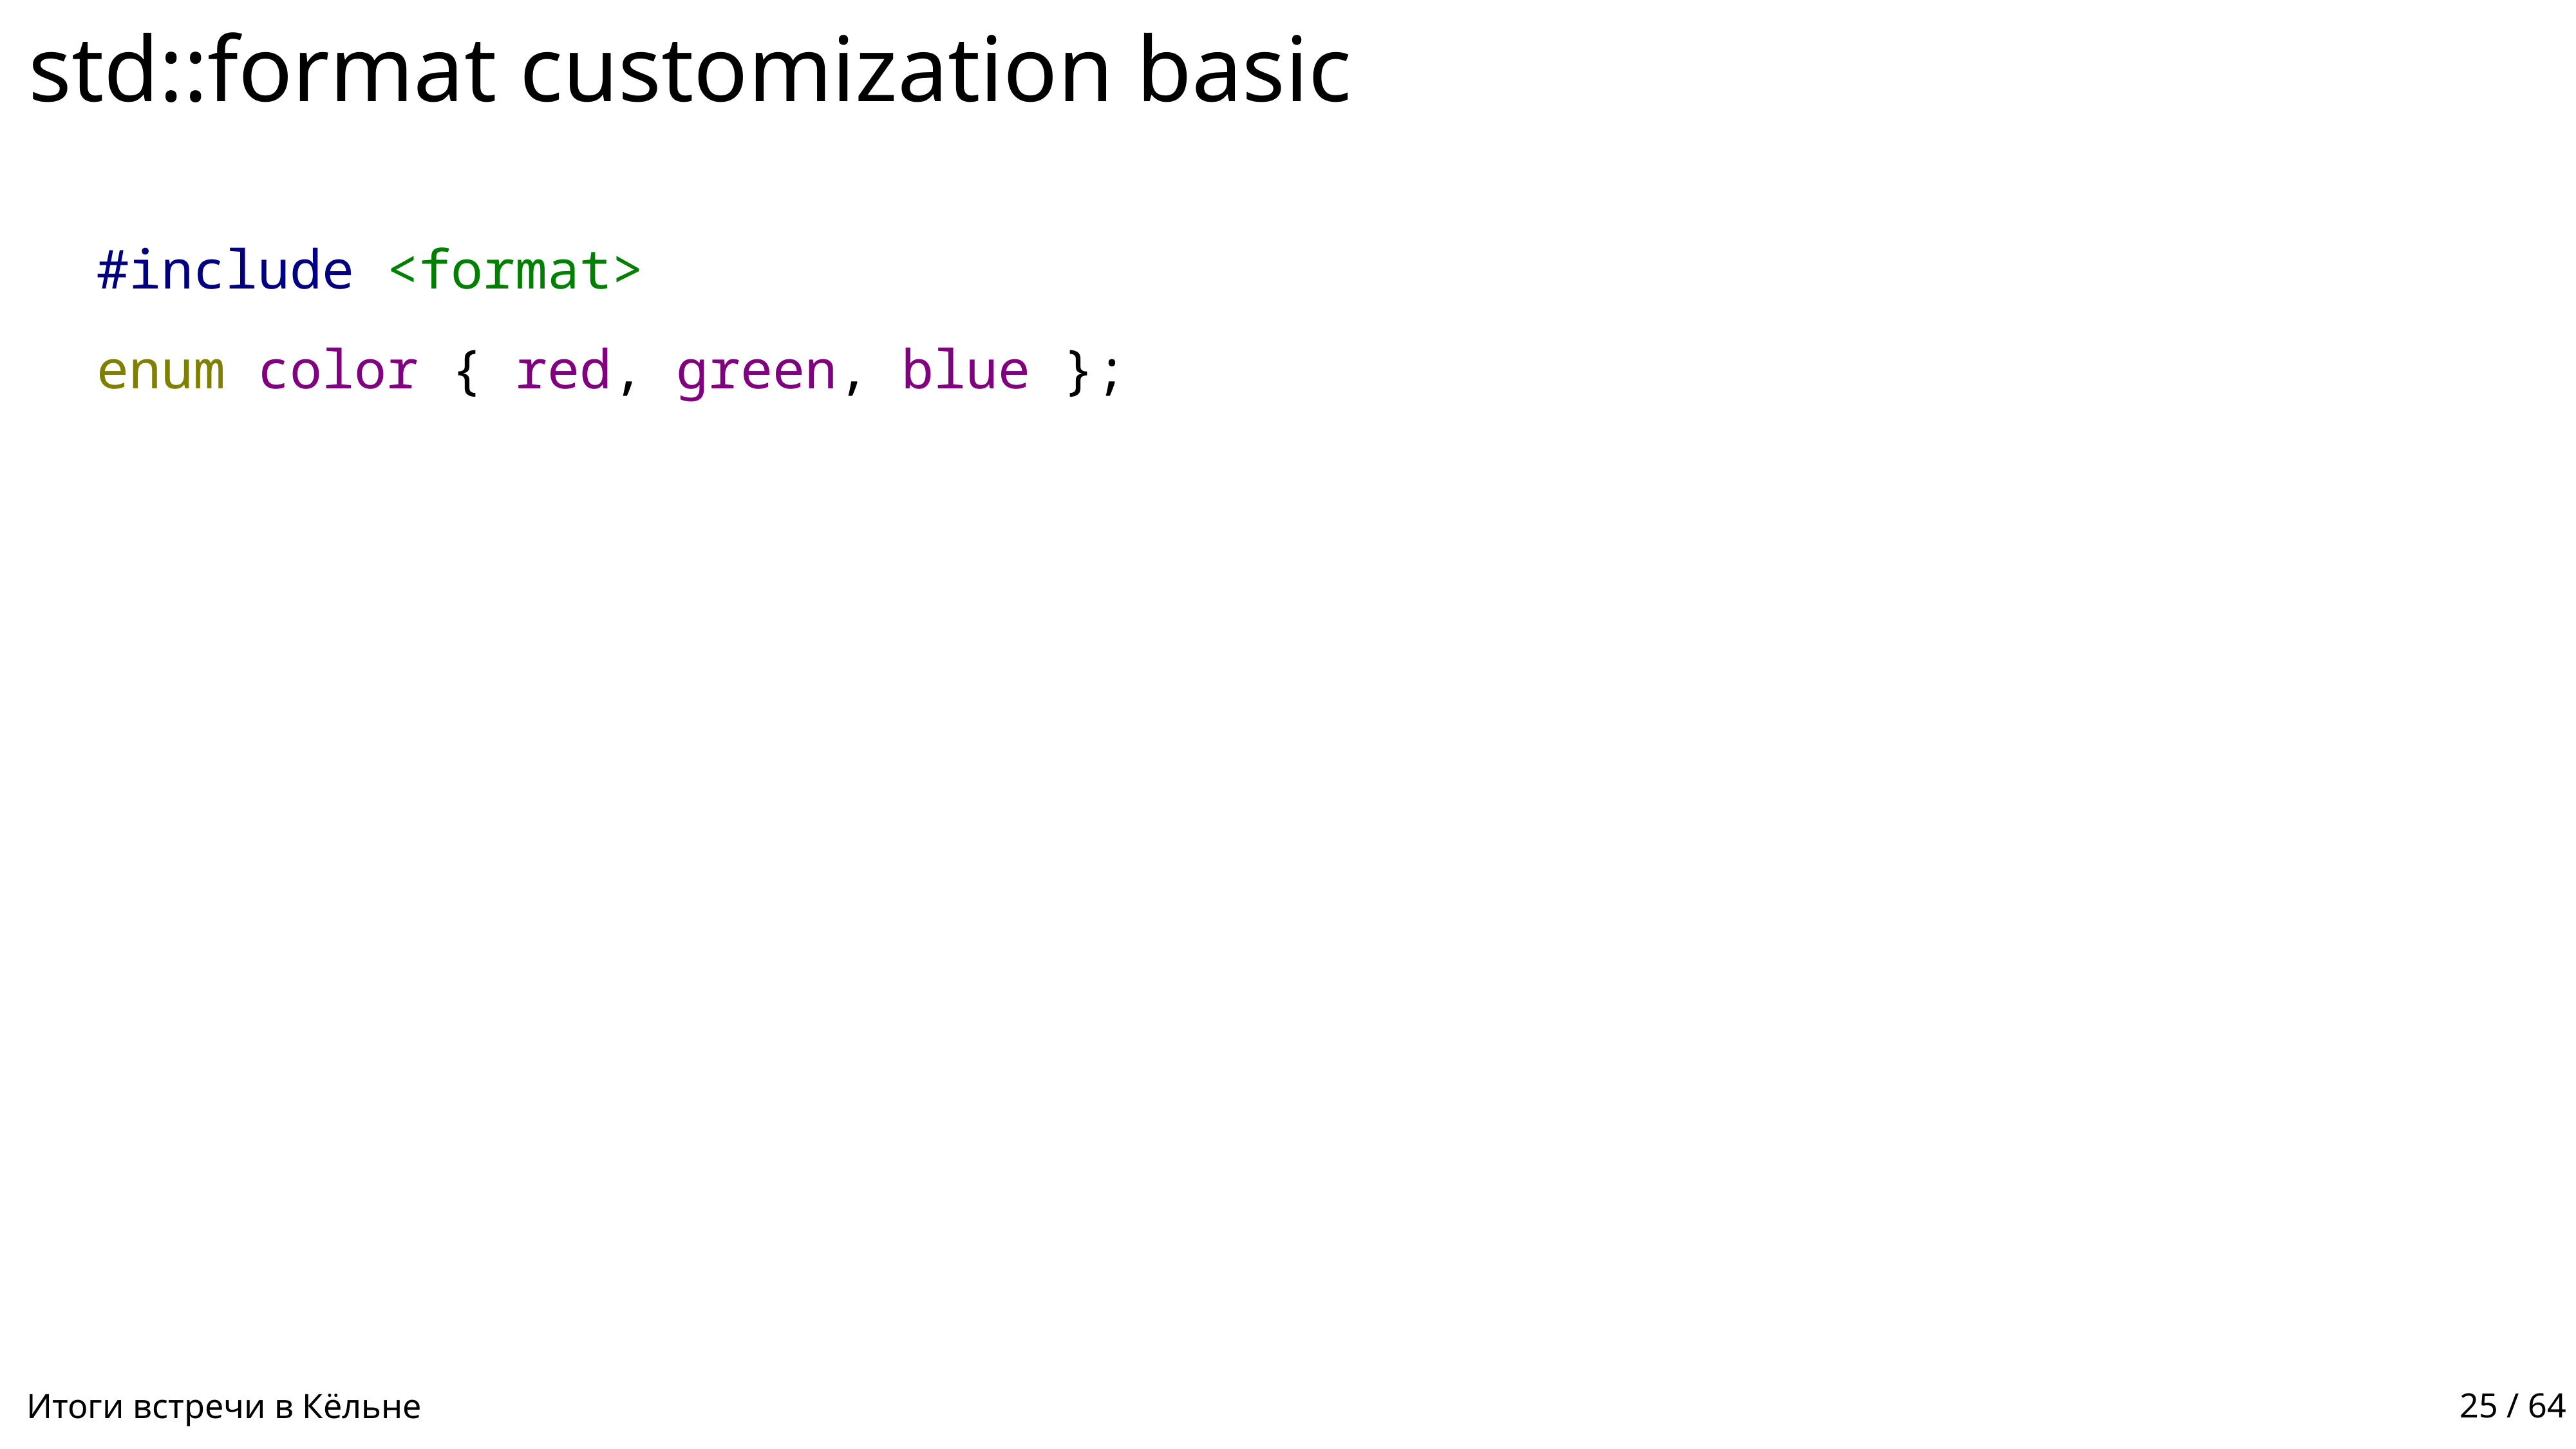

# std::format customization basic
#include <format>
enum color { red, green, blue };
Итоги встречи в Кёльне